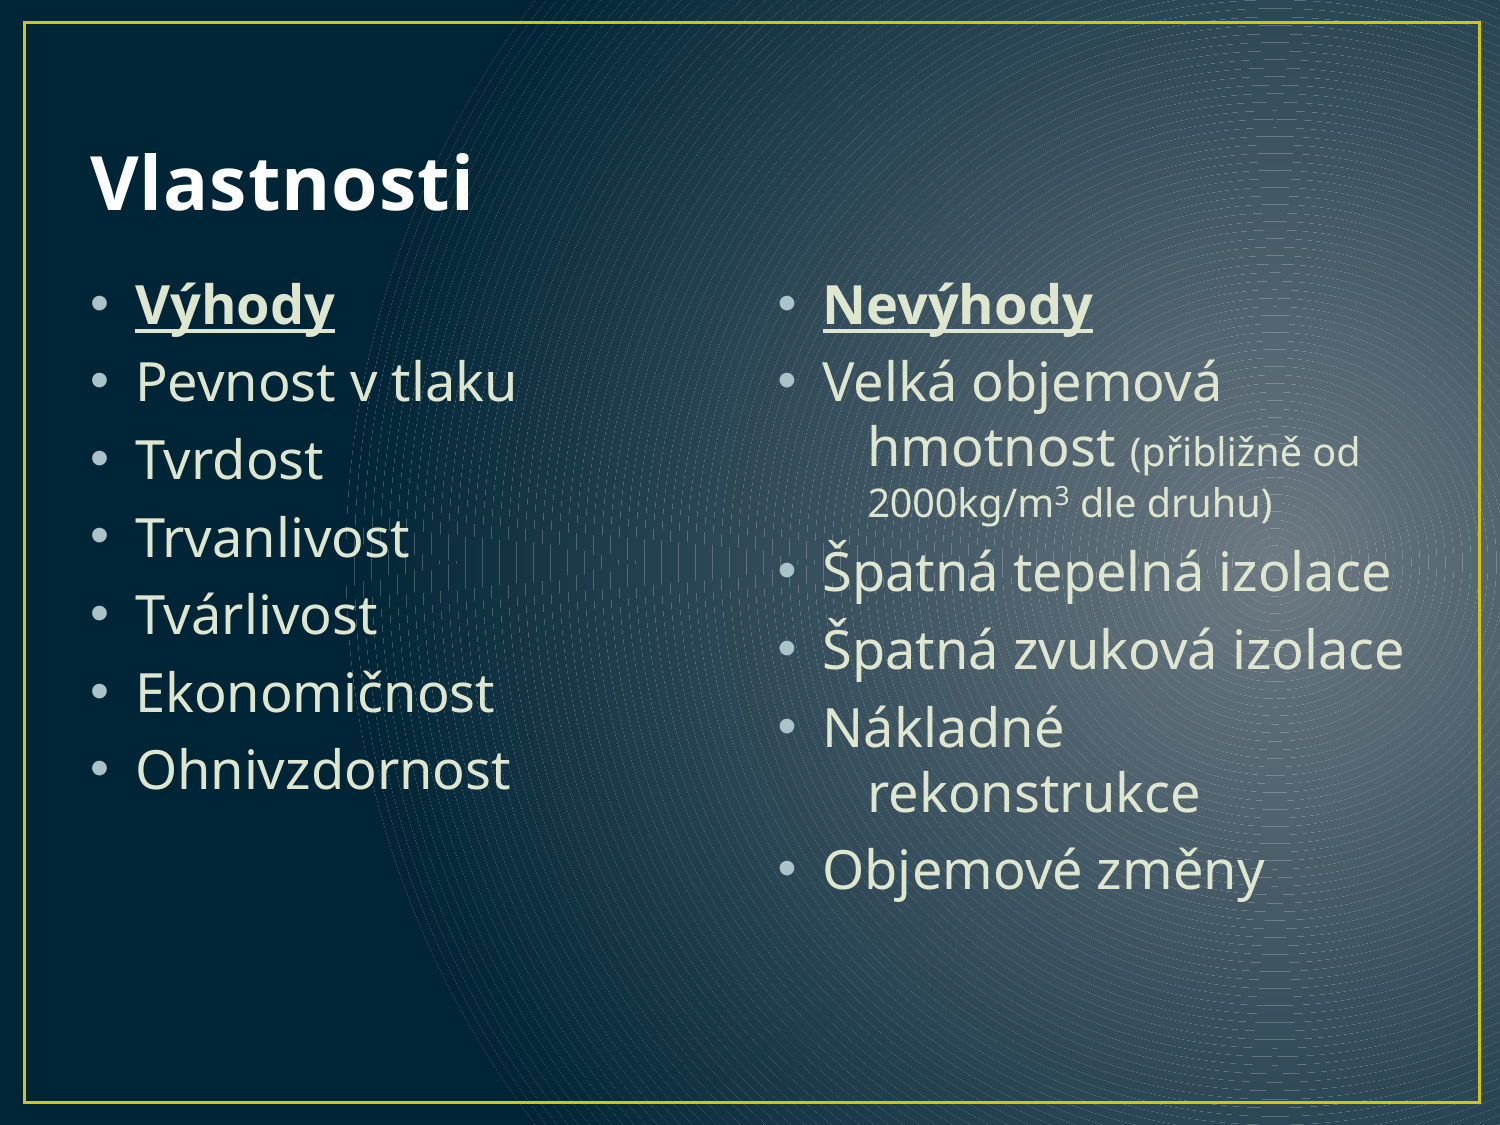

# Vlastnosti
Výhody
Pevnost v tlaku
Tvrdost
Trvanlivost
Tvárlivost
Ekonomičnost
Ohnivzdornost
Nevýhody
Velká objemová hmotnost (přibližně od 2000kg/m3 dle druhu)
Špatná tepelná izolace
Špatná zvuková izolace
Nákladné rekonstrukce
Objemové změny